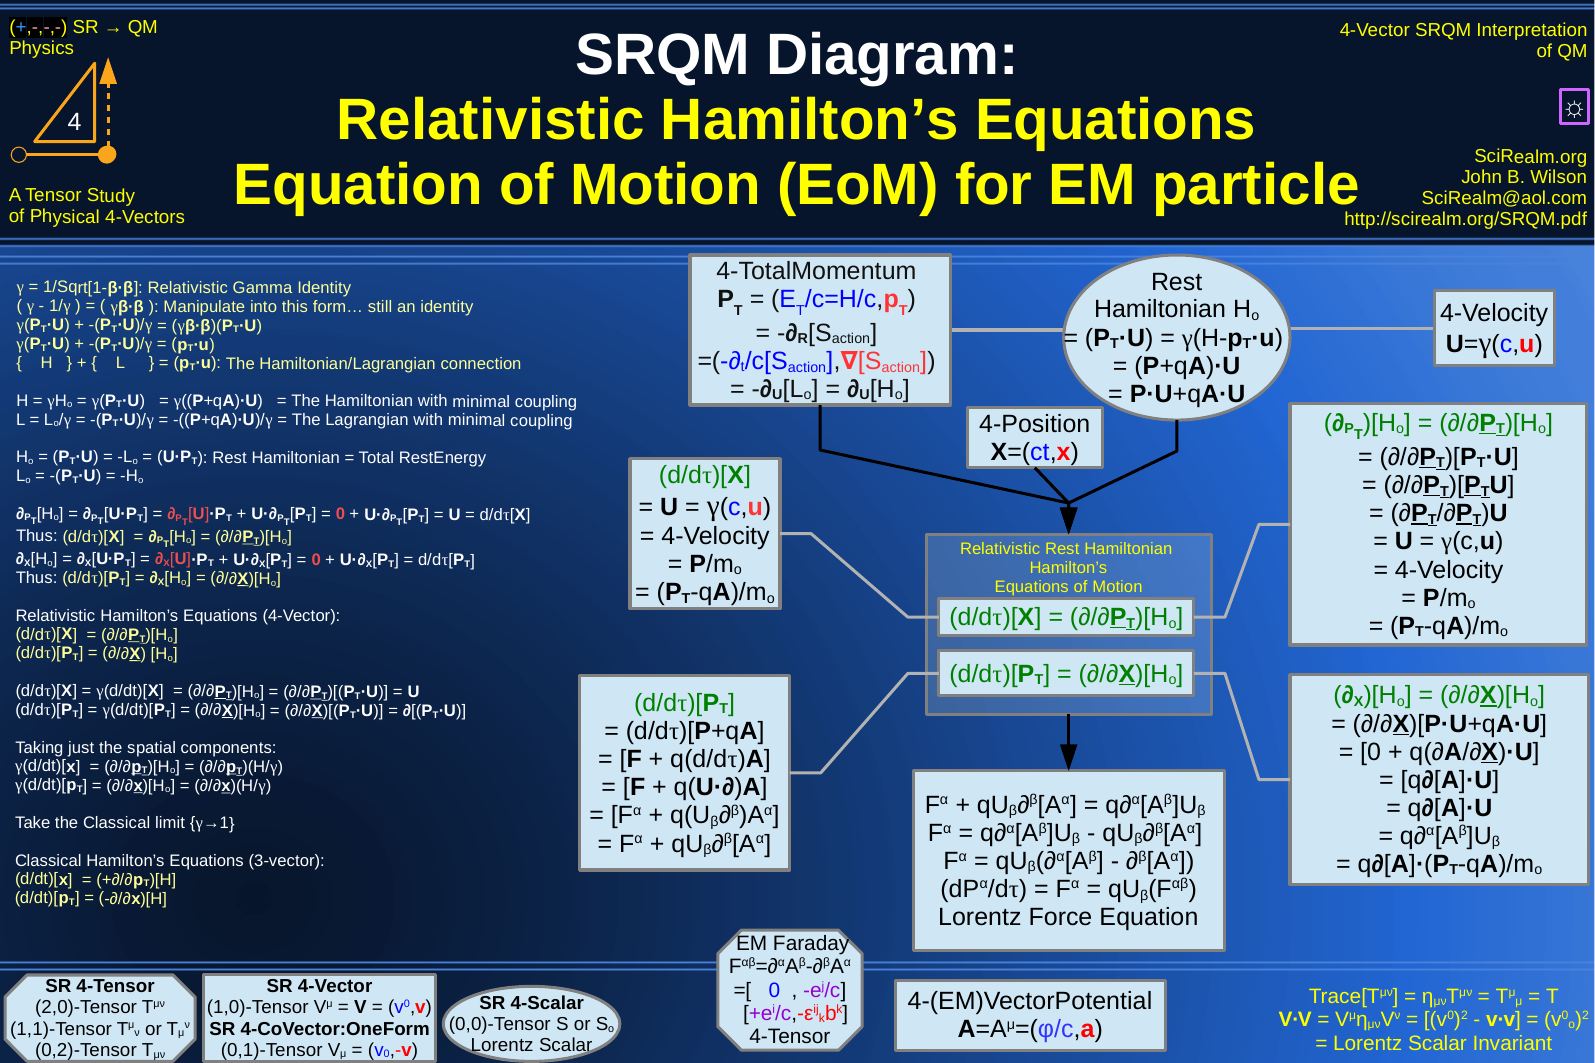

# SRQM Diagram: Relativistic Hamilton’s Equations Equation of Motion (EoM) for EM particle
(+,-,-,-) SR → QM
Physics
A Tensor Study
of Physical 4-Vectors
4-Vector SRQM Interpretation
of QM
SciRealm.org
John B. Wilson
SciRealm@aol.com
http://scirealm.org/SRQM.pdf
4
☼
4-TotalMomentum
PT = (ET/c=H/c,pT)
= -∂R[Saction]
=(-∂t/c[Saction],∇[Saction])
= -∂U[Lo] = ∂U[Ho]
Rest
Hamiltonian Ho
= (PT·U) = γ(H-pT·u)
= (P+qA)·U
= P·U+qA·U
γ = 1/Sqrt[1-β·β]: Relativistic Gamma Identity
( γ - 1/γ ) = ( γβ·β ): Manipulate into this form… still an identity
γ(PT·U) + -(PT·U)/γ = (γβ·β)(PT·U)
γ(PT·U) + -(PT·U)/γ = (pT·u)
{ H } + { L } = (pT·u): The Hamiltonian/Lagrangian connection
H = γHo = γ(PT·U) = γ((P+qA)·U) = The Hamiltonian with minimal coupling
L = Lo/γ = -(PT·U)/γ = -((P+qA)·U)/γ = The Lagrangian with minimal coupling
Ho = (PT·U) = -Lo = (U·PT): Rest Hamiltonian = Total RestEnergy
Lo = -(PT·U) = -Ho
∂PT[Ho] = ∂PT[U·PT] = ∂PT[U]·PT + U·∂PT[PT] = 0 + U·∂PT[PT] = U = d/dτ[X]
Thus: (d/dτ)[X] = ∂PT[Ho] = (∂/∂PT)[Ho]
∂X[Ho] = ∂X[U·PT] = ∂X[U]·PT + U·∂X[PT] = 0 + U·∂X[PT] = d/dτ[PT]
Thus: (d/dτ)[PT] = ∂X[Ho] = (∂/∂X)[Ho]
Relativistic Hamilton’s Equations (4-Vector):
(d/dτ)[X] = (∂/∂PT)[Ho]
(d/dτ)[PT] = (∂/∂X) [Ho]
(d/dτ)[X] = γ(d/dt)[X] = (∂/∂PT)[Ho] = (∂/∂PT)[(PT·U)] = U
(d/dτ)[PT] = γ(d/dt)[PT] = (∂/∂X)[Ho] = (∂/∂X)[(PT·U)] = ∂[(PT·U)]
Taking just the spatial components:
γ(d/dt)[x] = (∂/∂pT)[Ho] = (∂/∂pT)(H/γ)
γ(d/dt)[pT] = (∂/∂x)[Ho] = (∂/∂x)(H/γ)
Take the Classical limit {γ→1}
Classical Hamilton’s Equations (3-vector):
(d/dt)[x] = (+∂/∂pT)[H]
(d/dt)[pT] = (-∂/∂x)[H]
4-Velocity
U=γ(c,u)
(∂PT)[Ho] = (∂/∂PT)[Ho]
= (∂/∂PT)[PT·U]
= (∂/∂PT)[PTU]
= (∂PT/∂PT)U
= U = γ(c,u)
= 4-Velocity
= P/mo
= (PT-qA)/mo
4-Position
X=(ct,x)
(d/dτ)[X]
= U = γ(c,u)
= 4-Velocity
= P/mo
= (PT-qA)/mo
Relativistic Rest Hamiltonian
Hamilton’s
Equations of Motion
(d/dτ)[X] = (∂/∂PT)[Ho]
(d/dτ)[PT] = (∂/∂X)[Ho]
(∂X)[Ho] = (∂/∂X)[Ho]
= (∂/∂X)[P·U+qA·U]
= [0 + q(∂A/∂X)·U]
= [q∂[A]·U]
= q∂[A]·U
= q∂α[Aβ]Uβ
= q∂[A]·(PT-qA)/mo
(d/dτ)[PT]
= (d/dτ)[P+qA]
= [F + q(d/dτ)A]
= [F + q(U·∂)A]
= [Fα + q(Uβ∂β)Aα]
= Fα + qUβ∂β[Aα]
Fα + qUβ∂β[Aα] = q∂α[Aβ]Uβ
Fα = q∂α[Aβ]Uβ - qUβ∂β[Aα]
Fα = qUβ(∂α[Aβ] - ∂β[Aα])
(dPα/dτ) = Fα = qUβ(Fαβ)
Lorentz Force Equation
 EM Faraday
Fαβ=∂αAβ-∂βAα
=[ 0 , -ej/c]
 [+ei/c,-εijkbk]
4-Tensor
SR 4-Tensor
(2,0)-Tensor Tμν
(1,1)-Tensor Tμν or Tμν
(0,2)-Tensor Tμν
SR 4-Vector
(1,0)-Tensor Vμ = V = (v0,v)
SR 4-CoVector:OneForm
(0,1)-Tensor Vμ = (v0,-v)
Trace[Tμν] = ημνTμν = Tμμ = T
V∙V = VμημνVν = [(v0)2 - v∙v] = (v0o)2
= Lorentz Scalar Invariant
4-(EM)VectorPotential
A=Aμ=(φ/c,a)
SR 4-Scalar
(0,0)-Tensor S or So
Lorentz Scalar